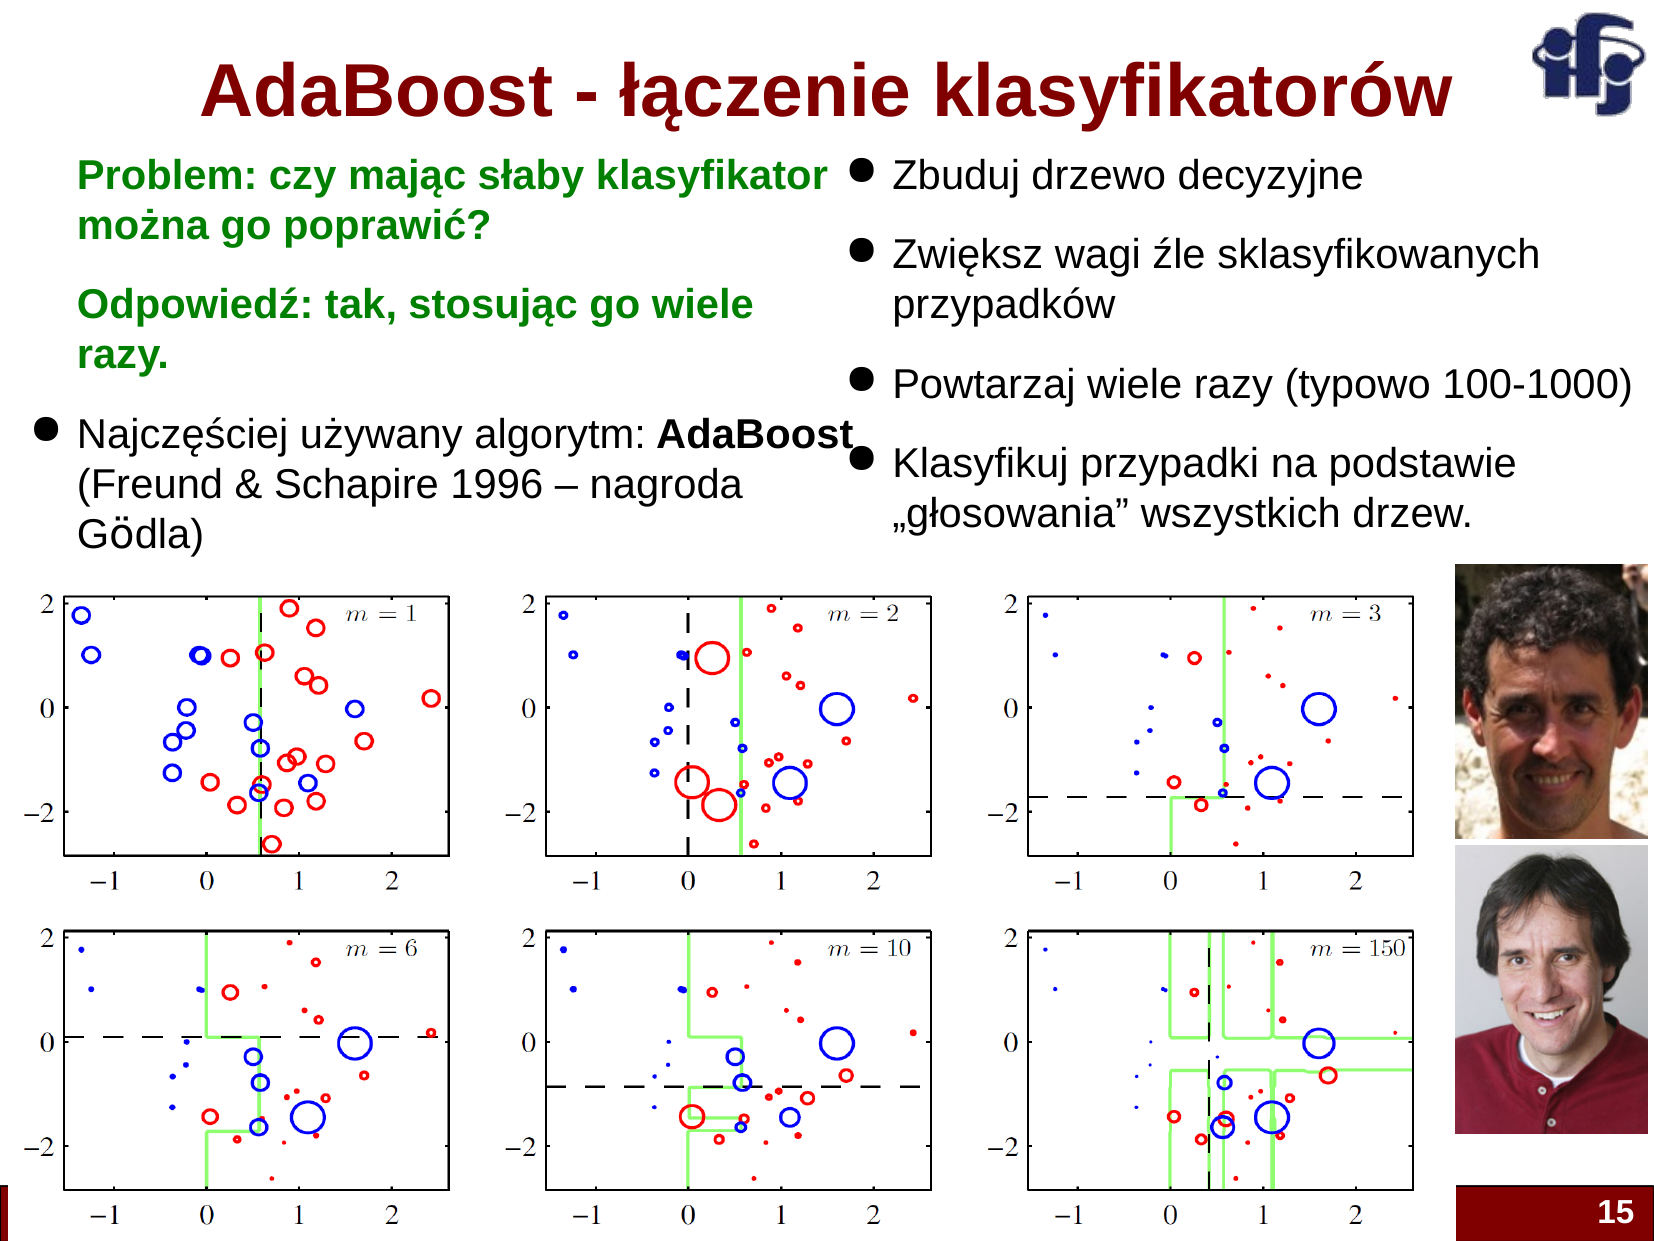

# AdaBoost - łączenie klasyfikatorów
Problem: czy mając słaby klasyfikator można go poprawić?
Odpowiedź: tak, stosując go wiele razy.
Najczęściej używany algorytm: AdaBoost (Freund & Schapire 1996 – nagroda Gödla)
Zbuduj drzewo decyzyjne
Zwiększ wagi źle sklasyfikowanych przypadków
Powtarzaj wiele razy (typowo 100-1000)
Klasyfikuj przypadki na podstawie „głosowania” wszystkich drzew.
9.03.2017
Machine Learning, M. Wolter